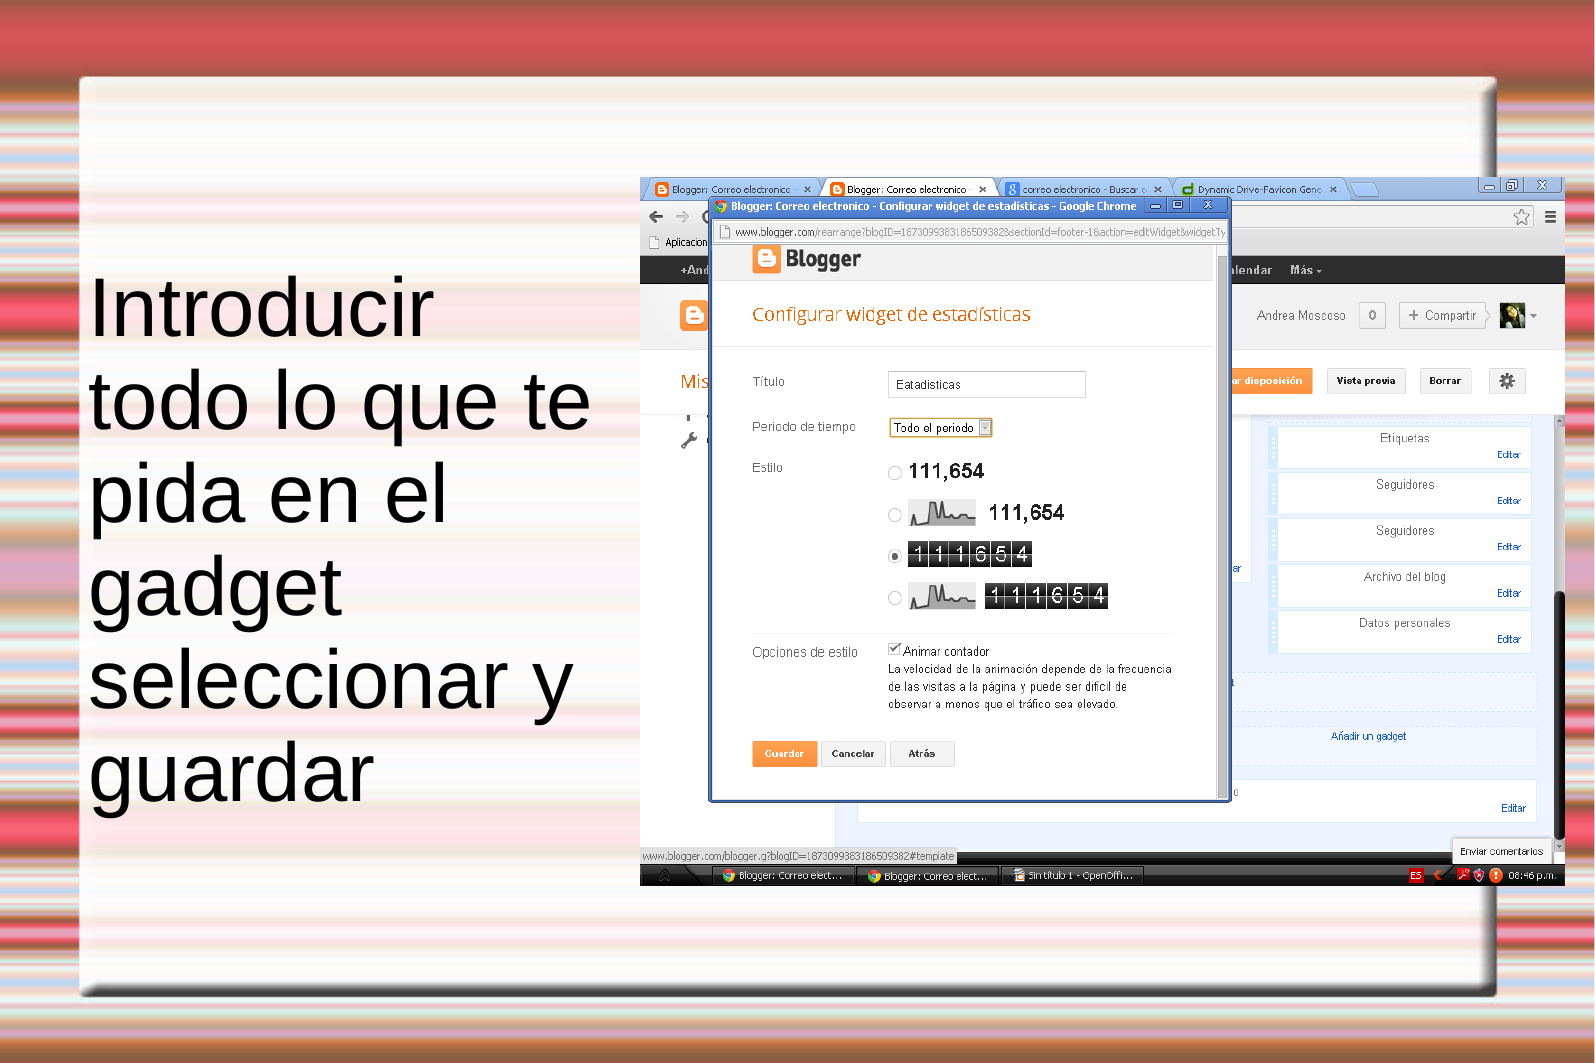

# Introducir todo lo que te pida en el gadget seleccionar y guardar